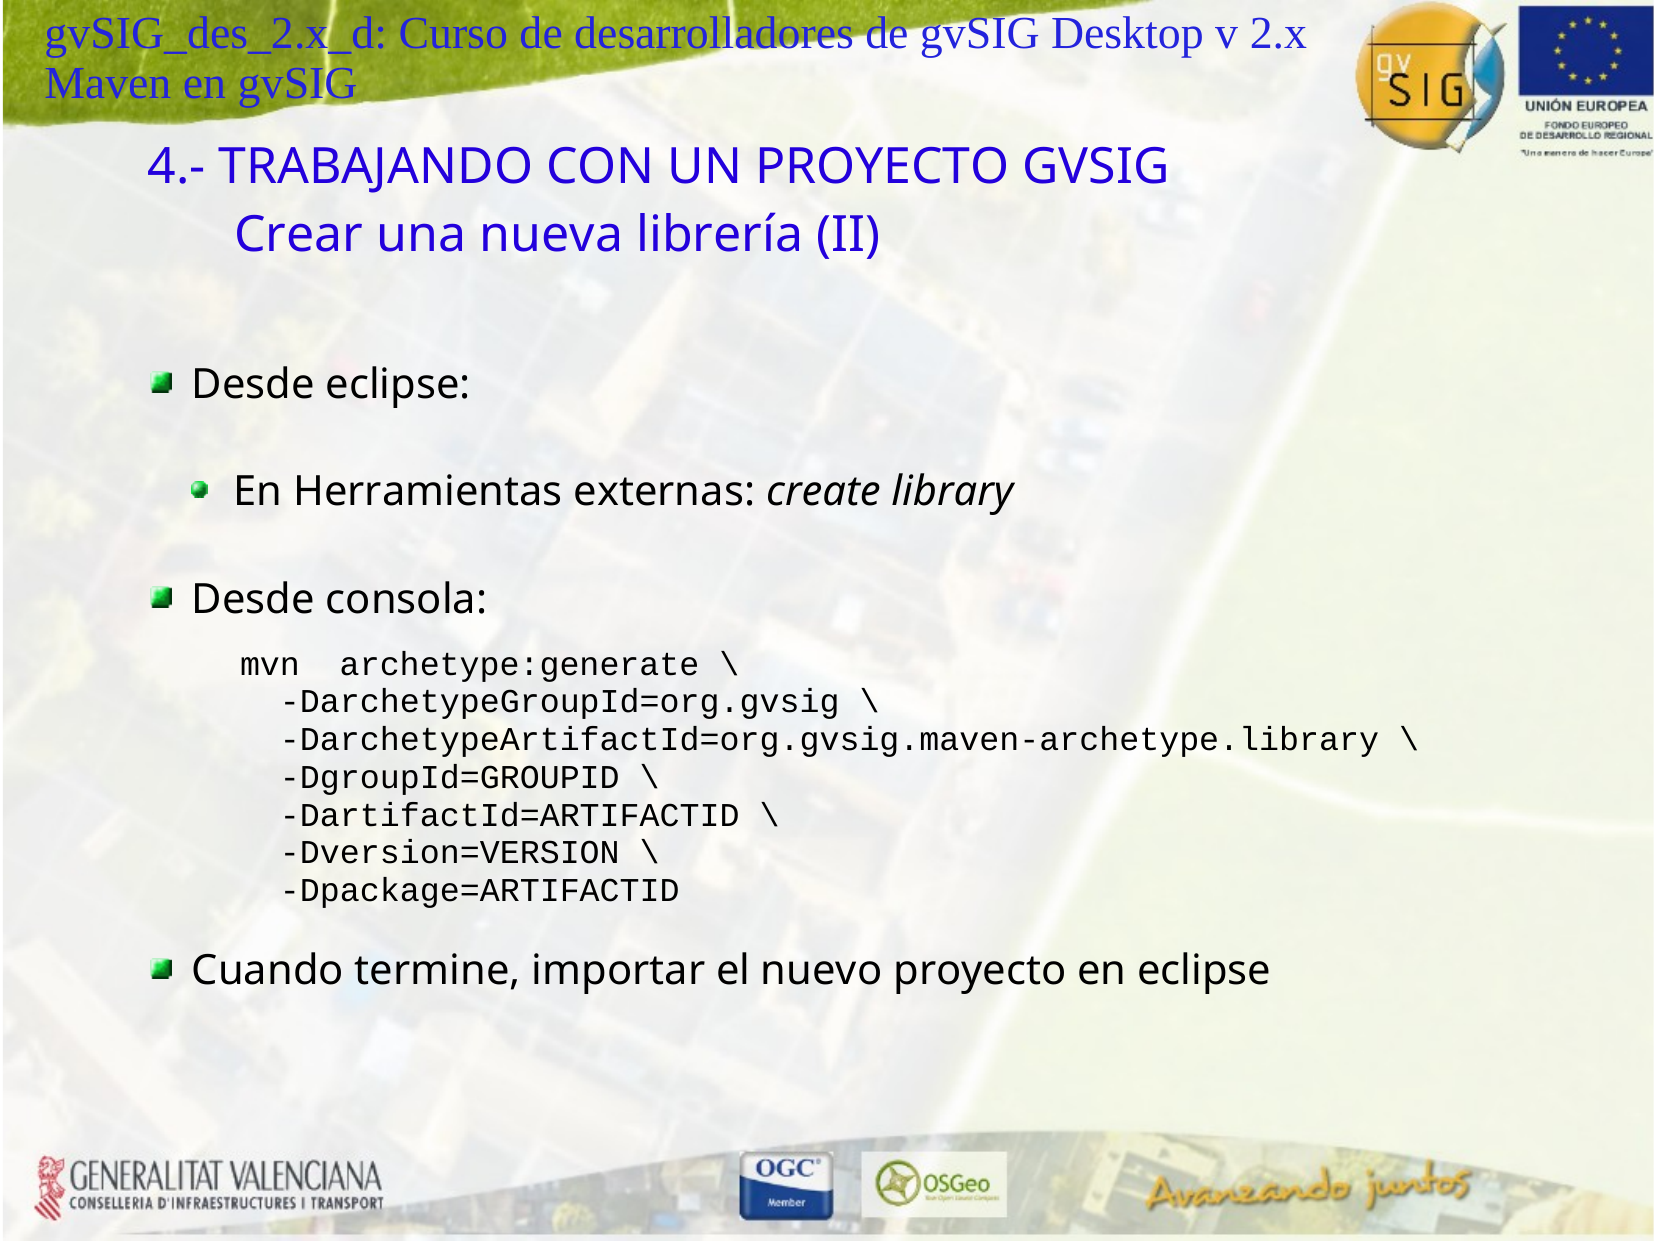

# 4.- TRABAJANDO CON UN PROYECTO GVSIG Crear una nueva librería (II)
Desde eclipse:
En Herramientas externas: create library
Desde consola:
mvn archetype:generate \
 -DarchetypeGroupId=org.gvsig \
 -DarchetypeArtifactId=org.gvsig.maven-archetype.library \
 -DgroupId=GROUPID \
 -DartifactId=ARTIFACTID \
 -Dversion=VERSION \
 -Dpackage=ARTIFACTID
Cuando termine, importar el nuevo proyecto en eclipse